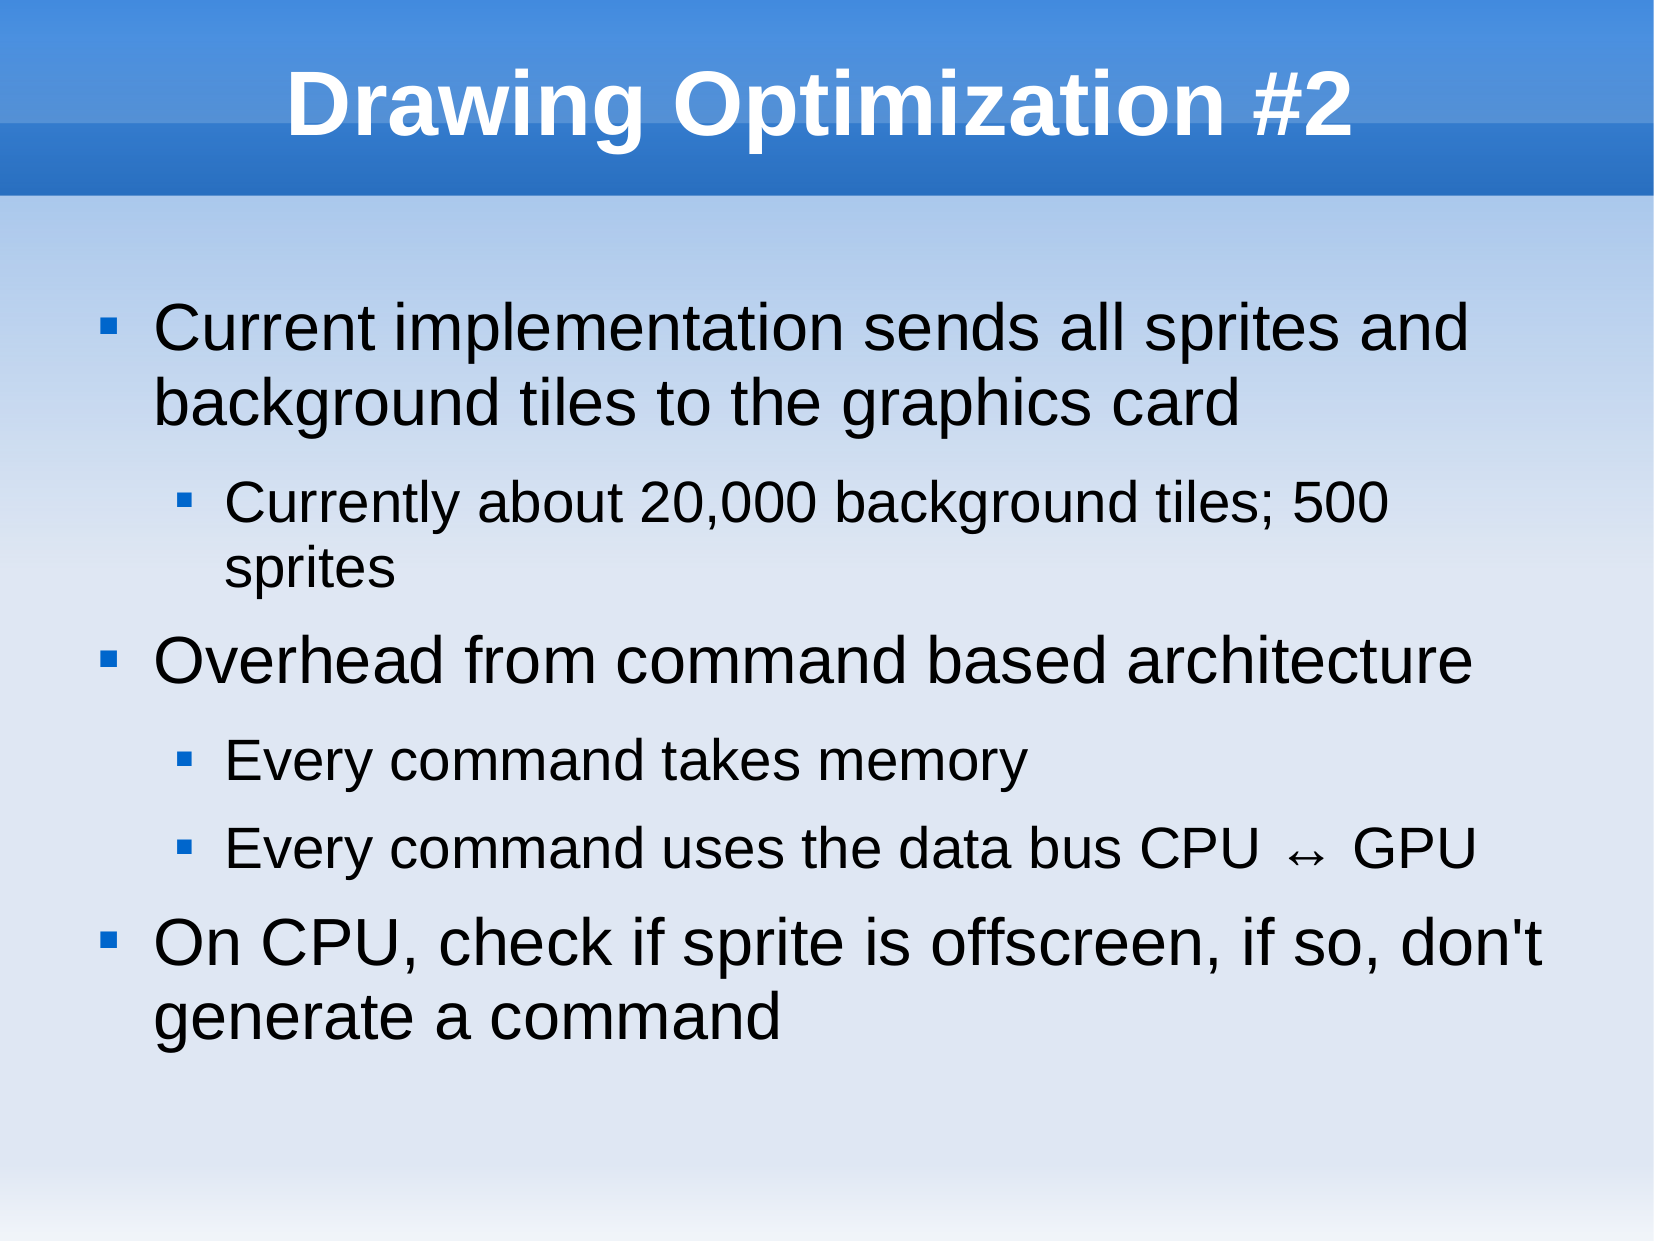

# Drawing Optimization #2
Current implementation sends all sprites and background tiles to the graphics card
Currently about 20,000 background tiles; 500 sprites
Overhead from command based architecture
Every command takes memory
Every command uses the data bus CPU ↔ GPU
On CPU, check if sprite is offscreen, if so, don't generate a command